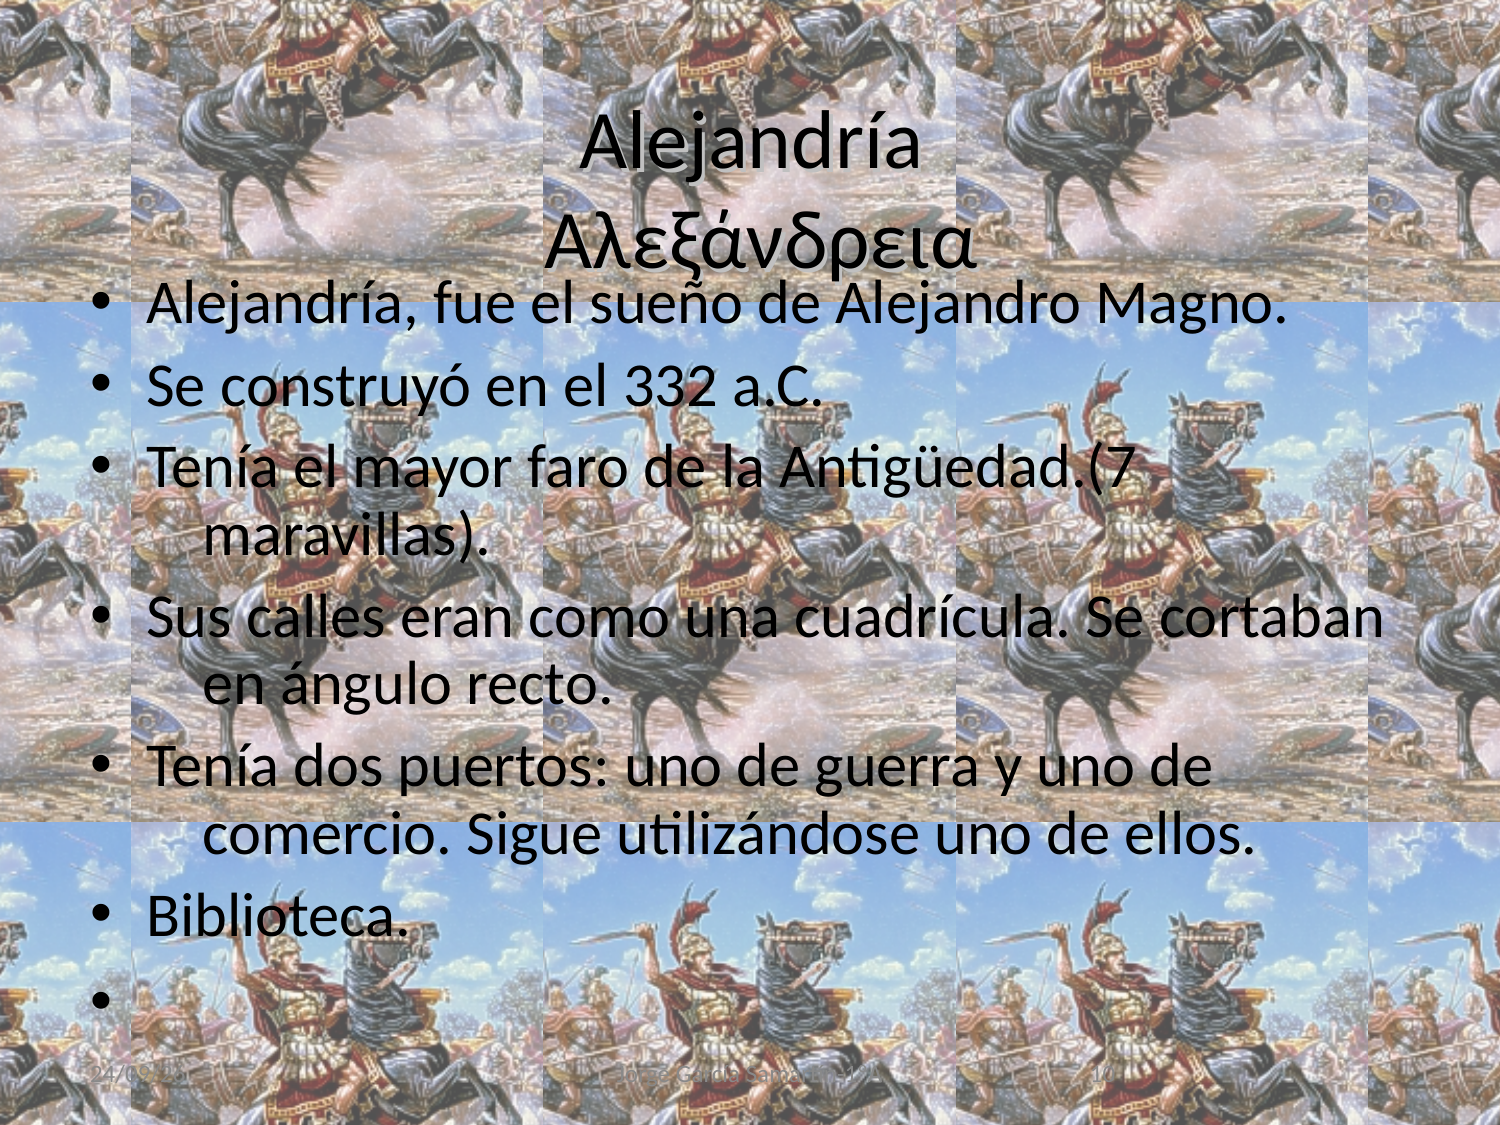

# Alejandría Αλεξάνδρεια
Alejandría, fue el sueño de Alejandro Magno.
Se construyó en el 332 a.C.
Tenía el mayor faro de la Antigüedad.(7 maravillas).
Sus calles eran como una cuadrícula. Se cortaban en ángulo recto.
Tenía dos puertos: uno de guerra y uno de comercio. Sigue utilizándose uno de ellos.
Biblioteca.
Jorge García Samartín-1ºA